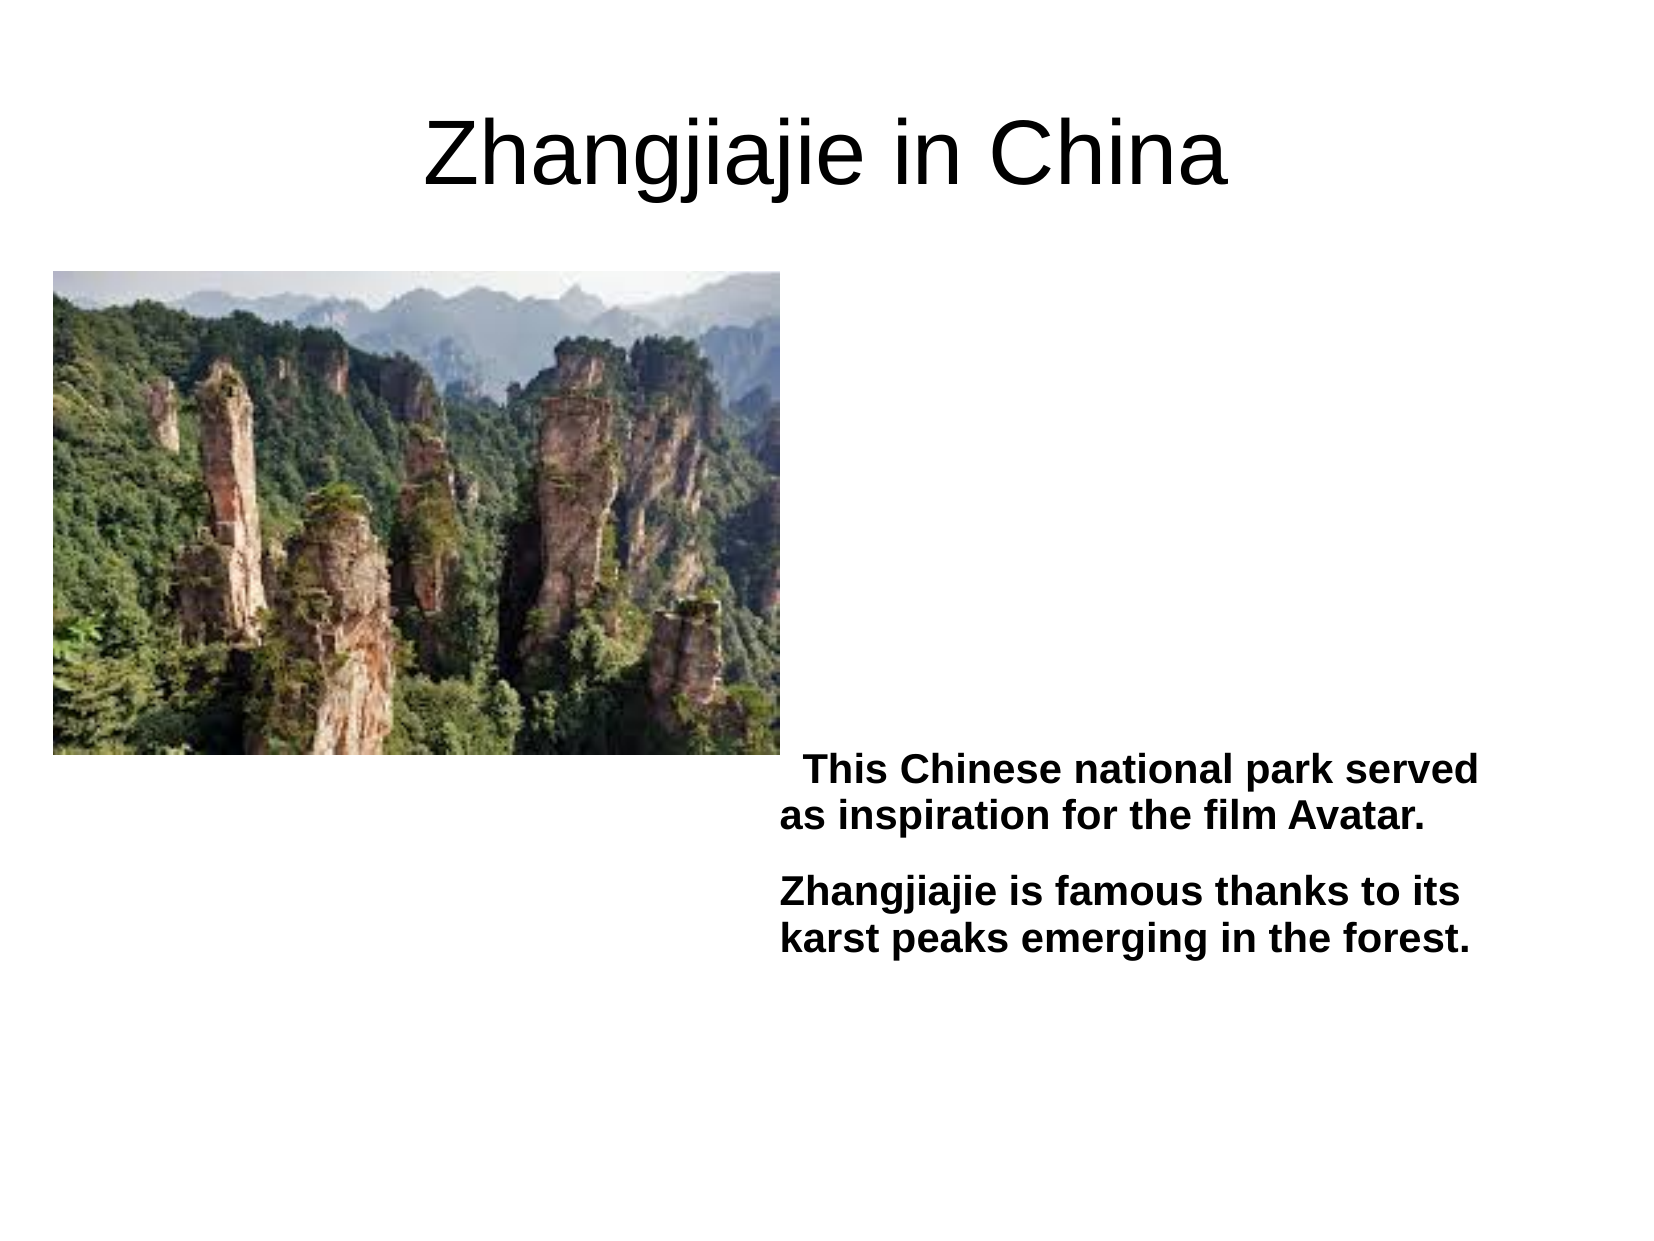

# Zhangjiajie in China
 This Chinese national park served as inspiration for the film Avatar.
Zhangjiajie is famous thanks to its karst peaks emerging in the forest.